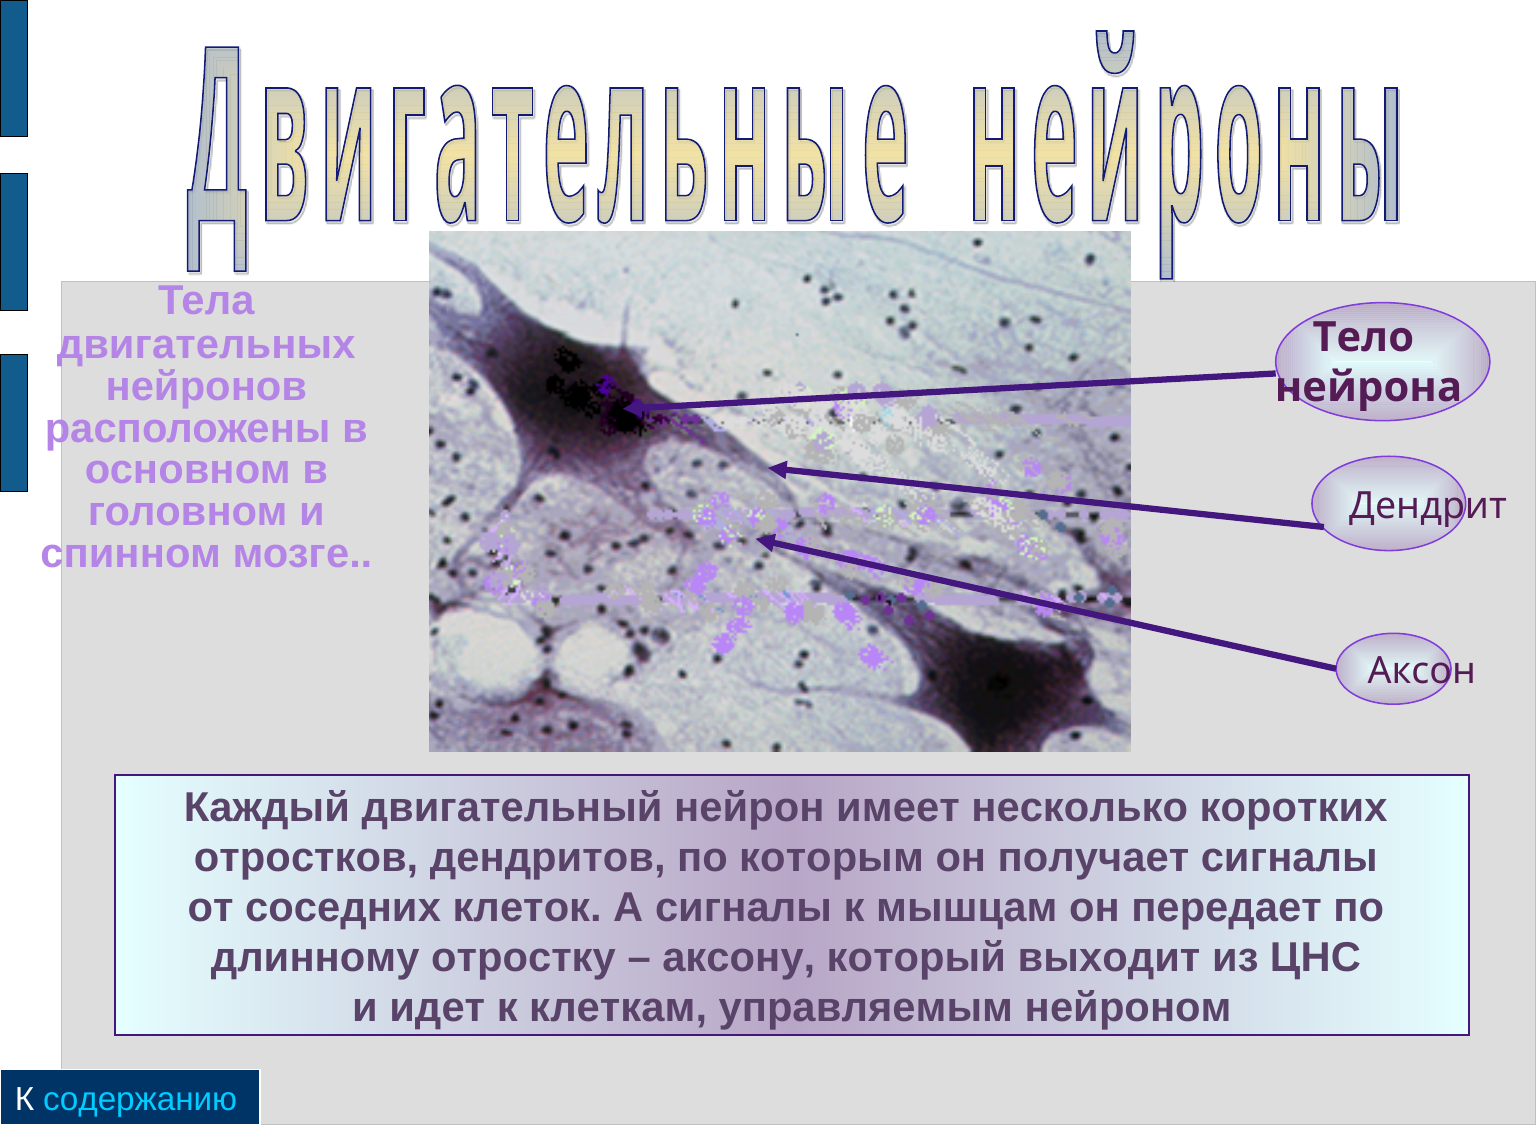

Двигательные нейроны
# Тела двигательных нейронов расположены в основном в головном и спинном мозге..
Тело
нейрона
Дендрит
Аксон
Каждый двигательный нейрон имеет несколько коротких
отростков, дендритов, по которым он получает сигналы
от соседних клеток. А сигналы к мышцам он передает по
длинному отростку – аксону, который выходит из ЦНС
и идет к клеткам, управляемым нейроном
К содержанию